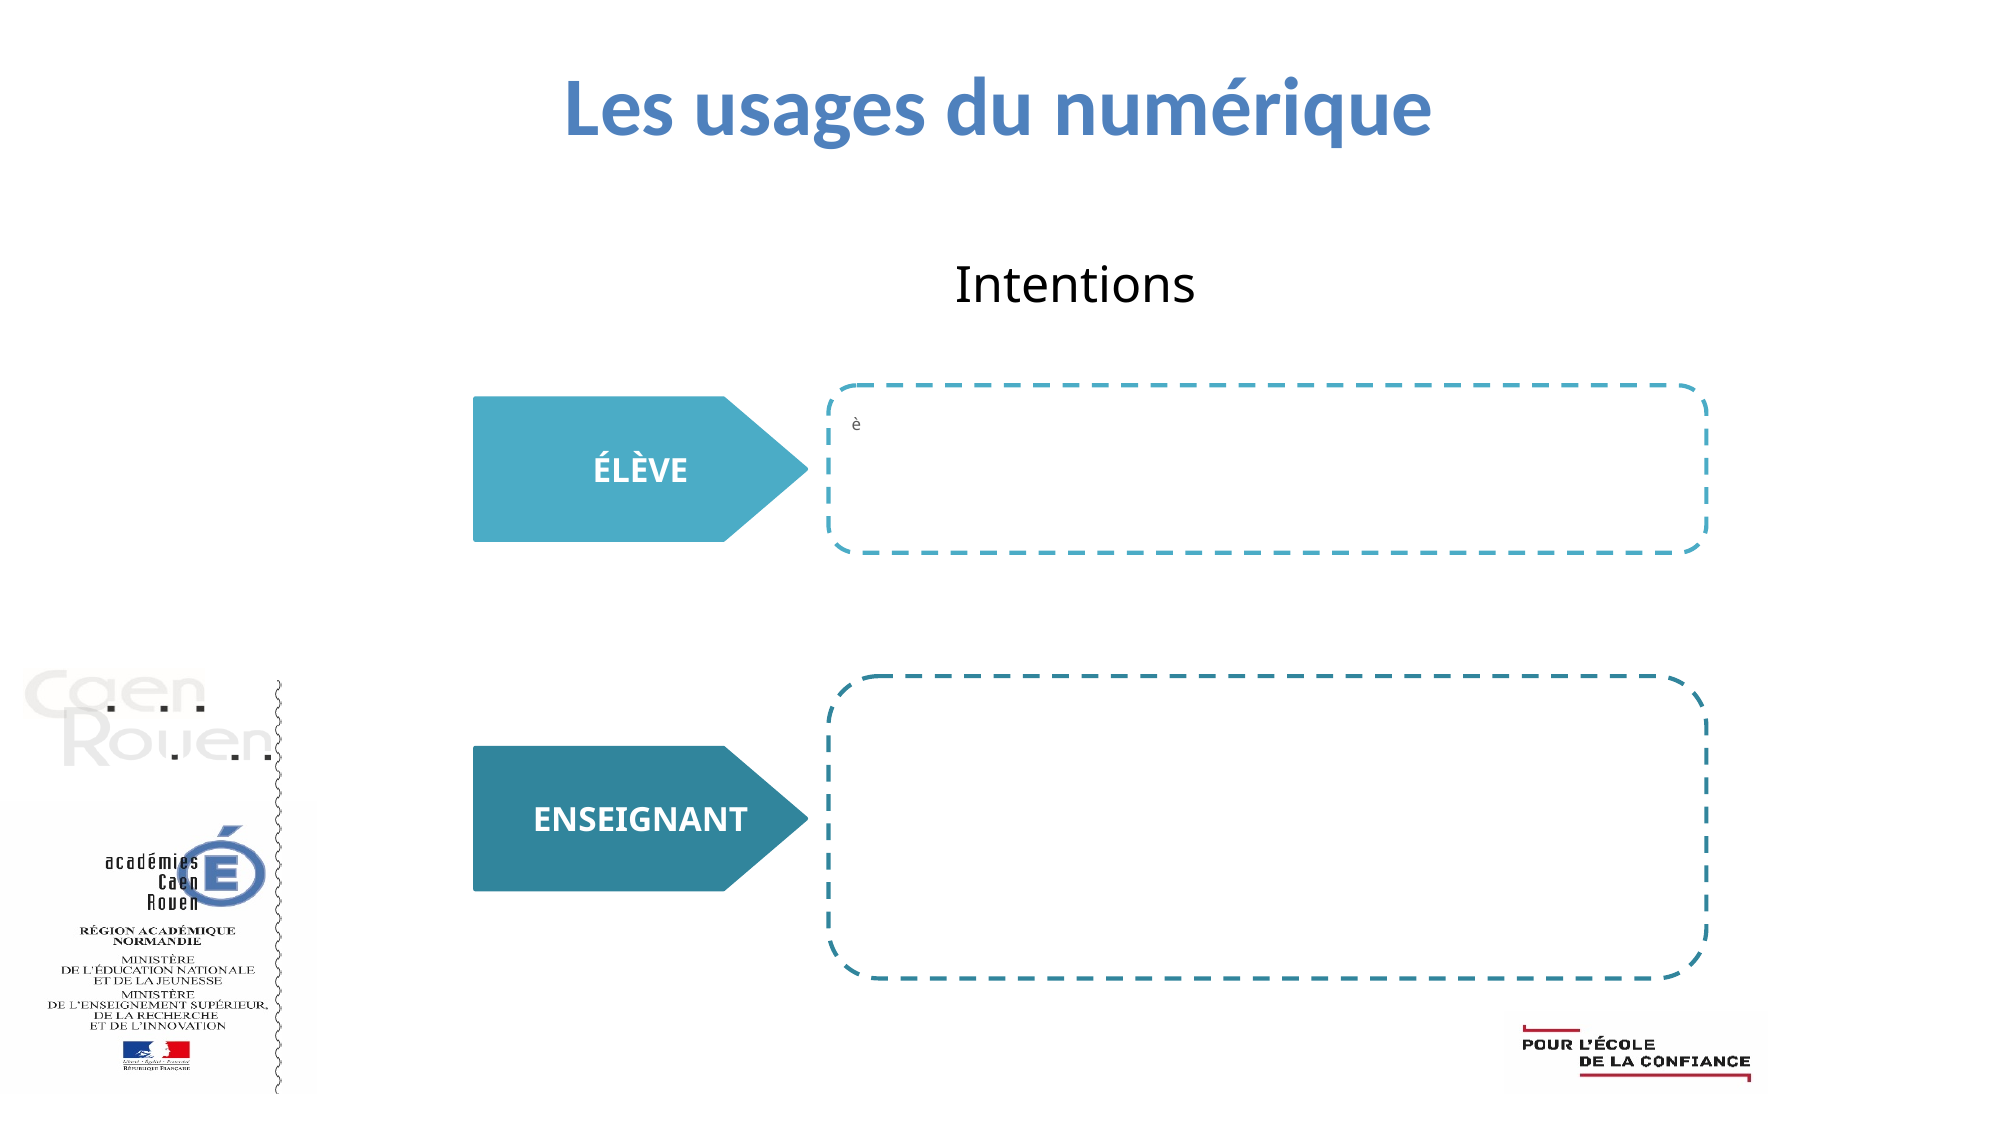

# Les usages du numérique
Intentions
Pour un usage citoyen du numérique
 Pour un usage professionnel du numérique
ÉLÈVE
 Pour une formation des élèves : au numérique, avec le numérique et par le numérique
 Pour une utilisation « située » des technologies numériques, en lien avec les programmes et les référentiels de formations
ENSEIGNANT